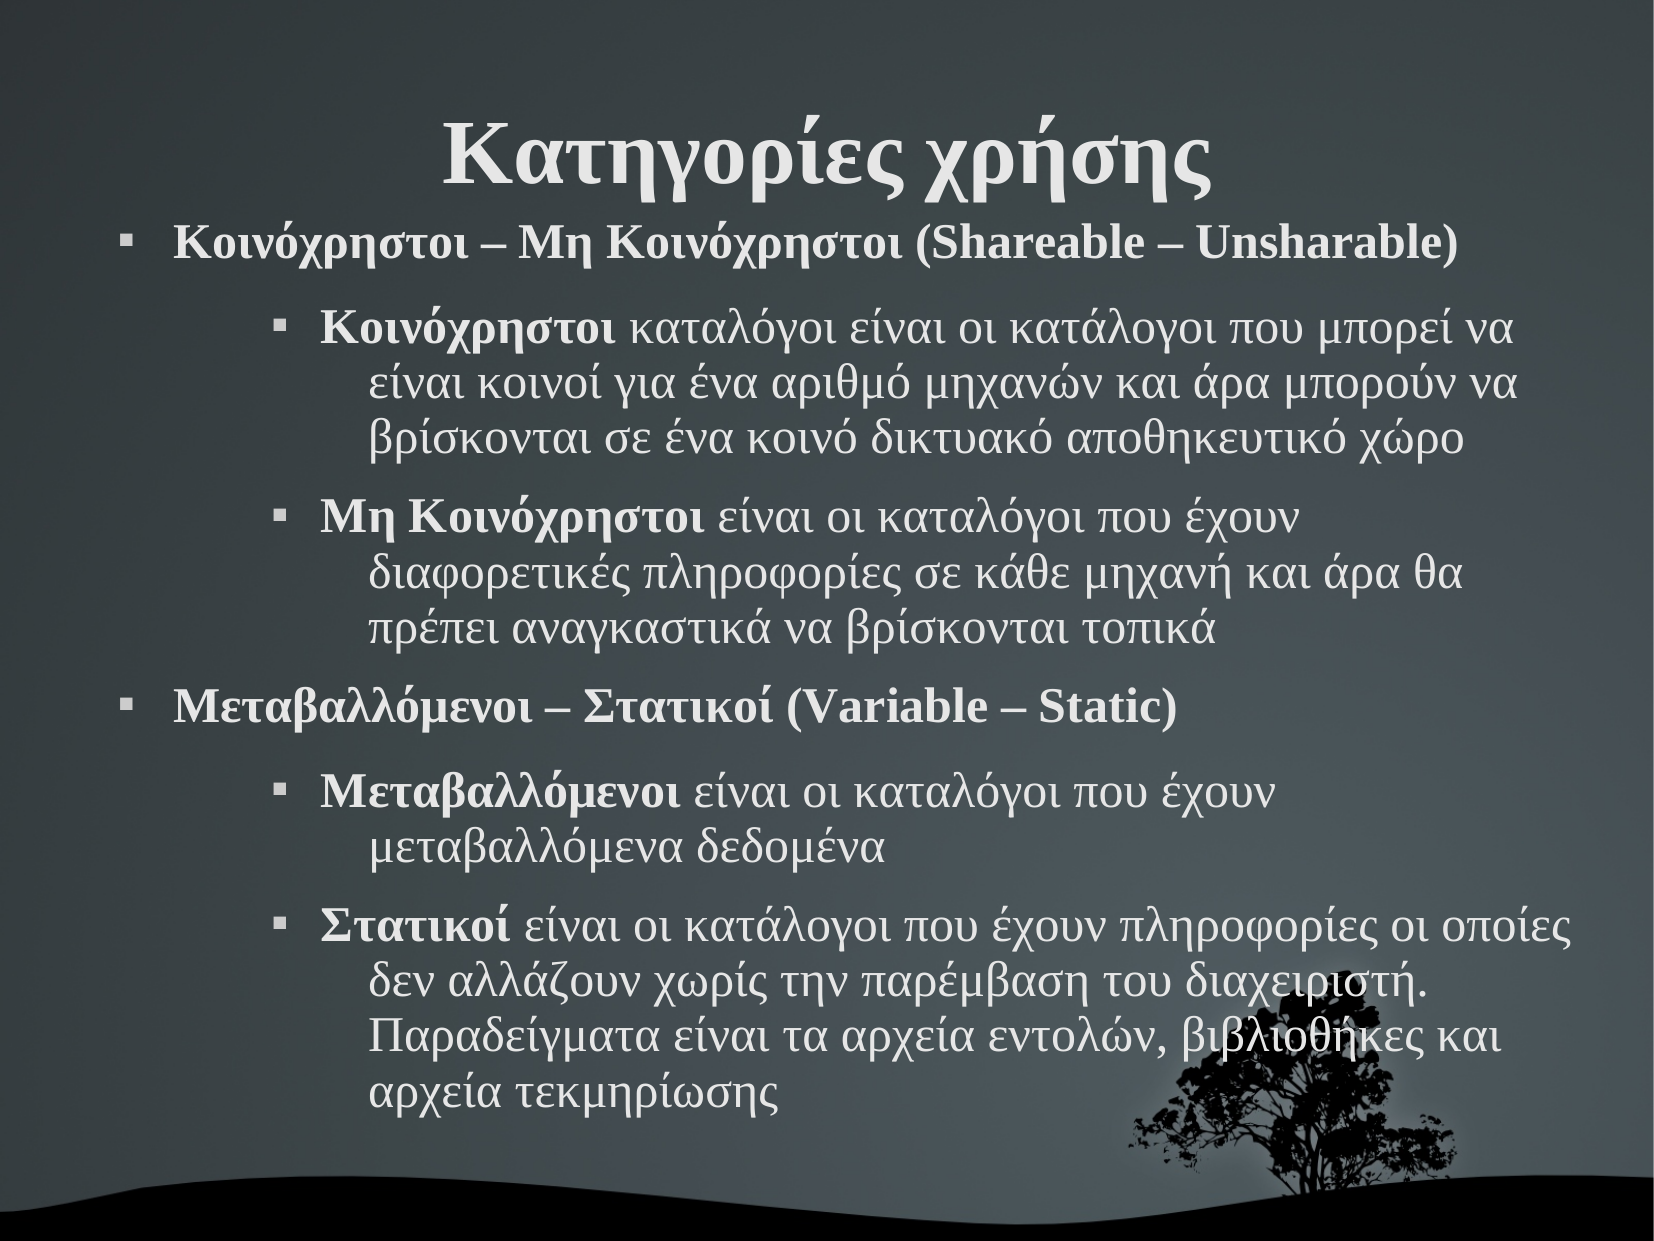

# Κατηγορίες χρήσης
Κοινόχρηστοι – Μη Κοινόχρηστοι (Shareable – Unsharable)
Κοινόχρηστοι καταλόγοι είναι οι κατάλογοι που μπορεί να είναι κοινοί για ένα αριθμό μηχανών και άρα μπορούν να βρίσκονται σε ένα κοινό δικτυακό αποθηκευτικό χώρο
Μη Κοινόχρηστοι είναι οι καταλόγοι που έχουν διαφορετικές πληροφορίες σε κάθε μηχανή και άρα θα πρέπει αναγκαστικά να βρίσκονται τοπικά
Μεταβαλλόμενοι – Στατικοί (Variable – Static)
Μεταβαλλόμενοι είναι οι καταλόγοι που έχουν μεταβαλλόμενα δεδομένα
Στατικοί είναι οι κατάλογοι που έχουν πληροφορίες οι οποίες δεν αλλάζουν χωρίς την παρέμβαση του διαχειριστή. Παραδείγματα είναι τα αρχεία εντολών, βιβλιοθήκες και αρχεία τεκμηρίωσης